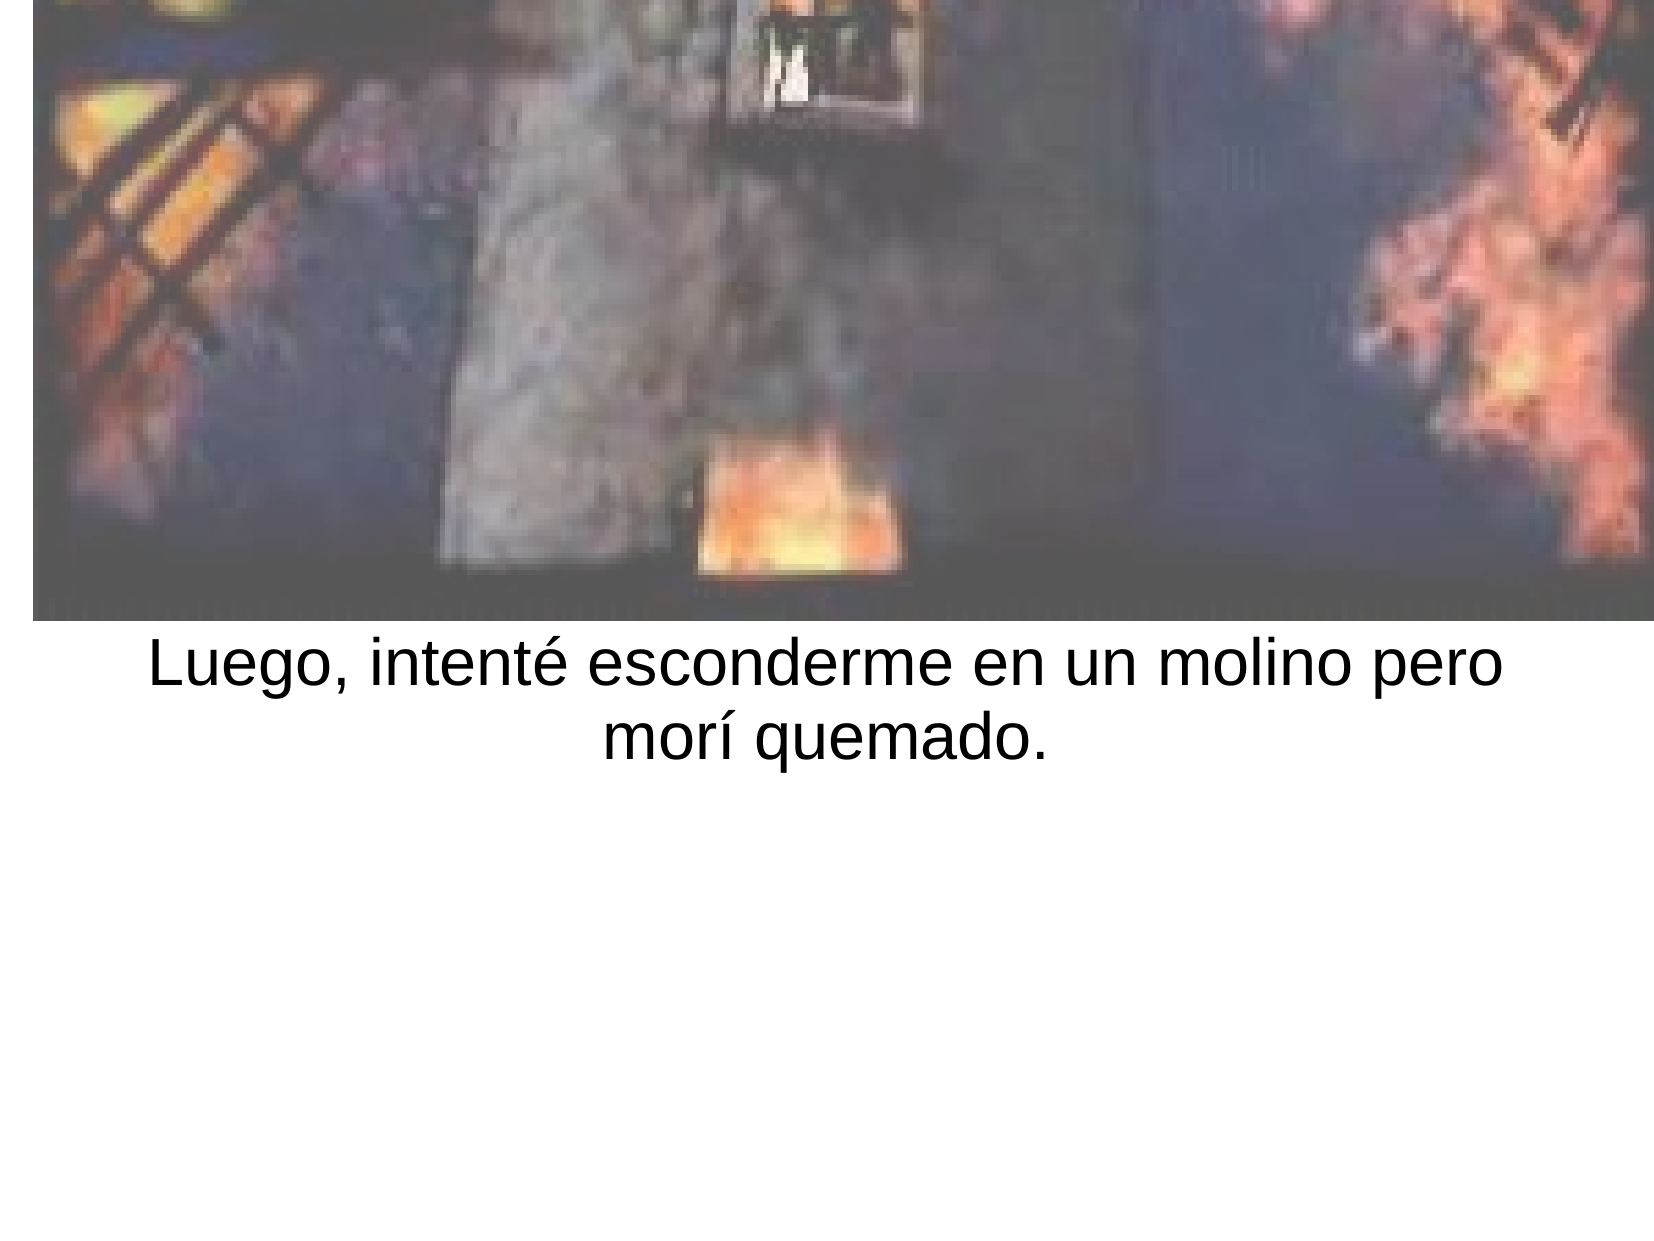

Luego, intenté esconderme en un molino pero morí quemado.